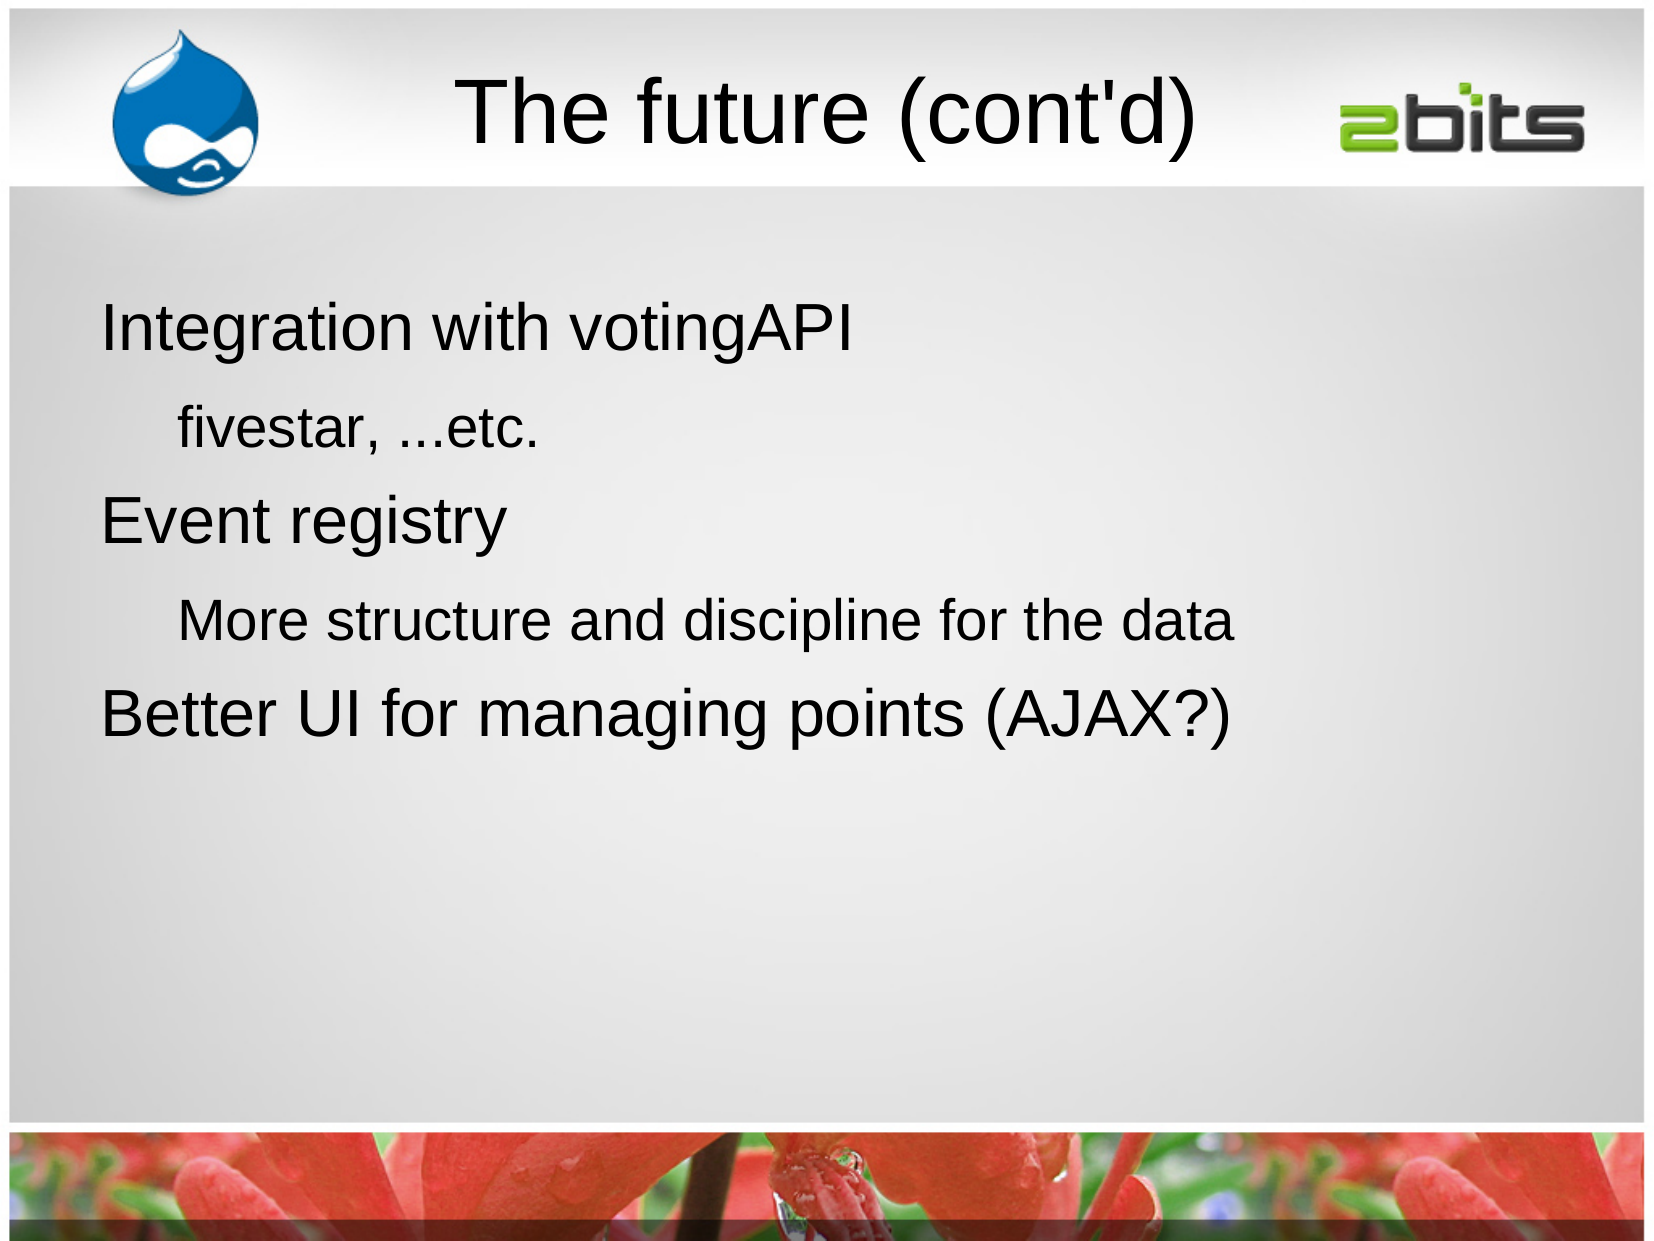

# The future (cont'd)
Integration with votingAPI
fivestar, ...etc.
Event registry
More structure and discipline for the data
Better UI for managing points (AJAX?)